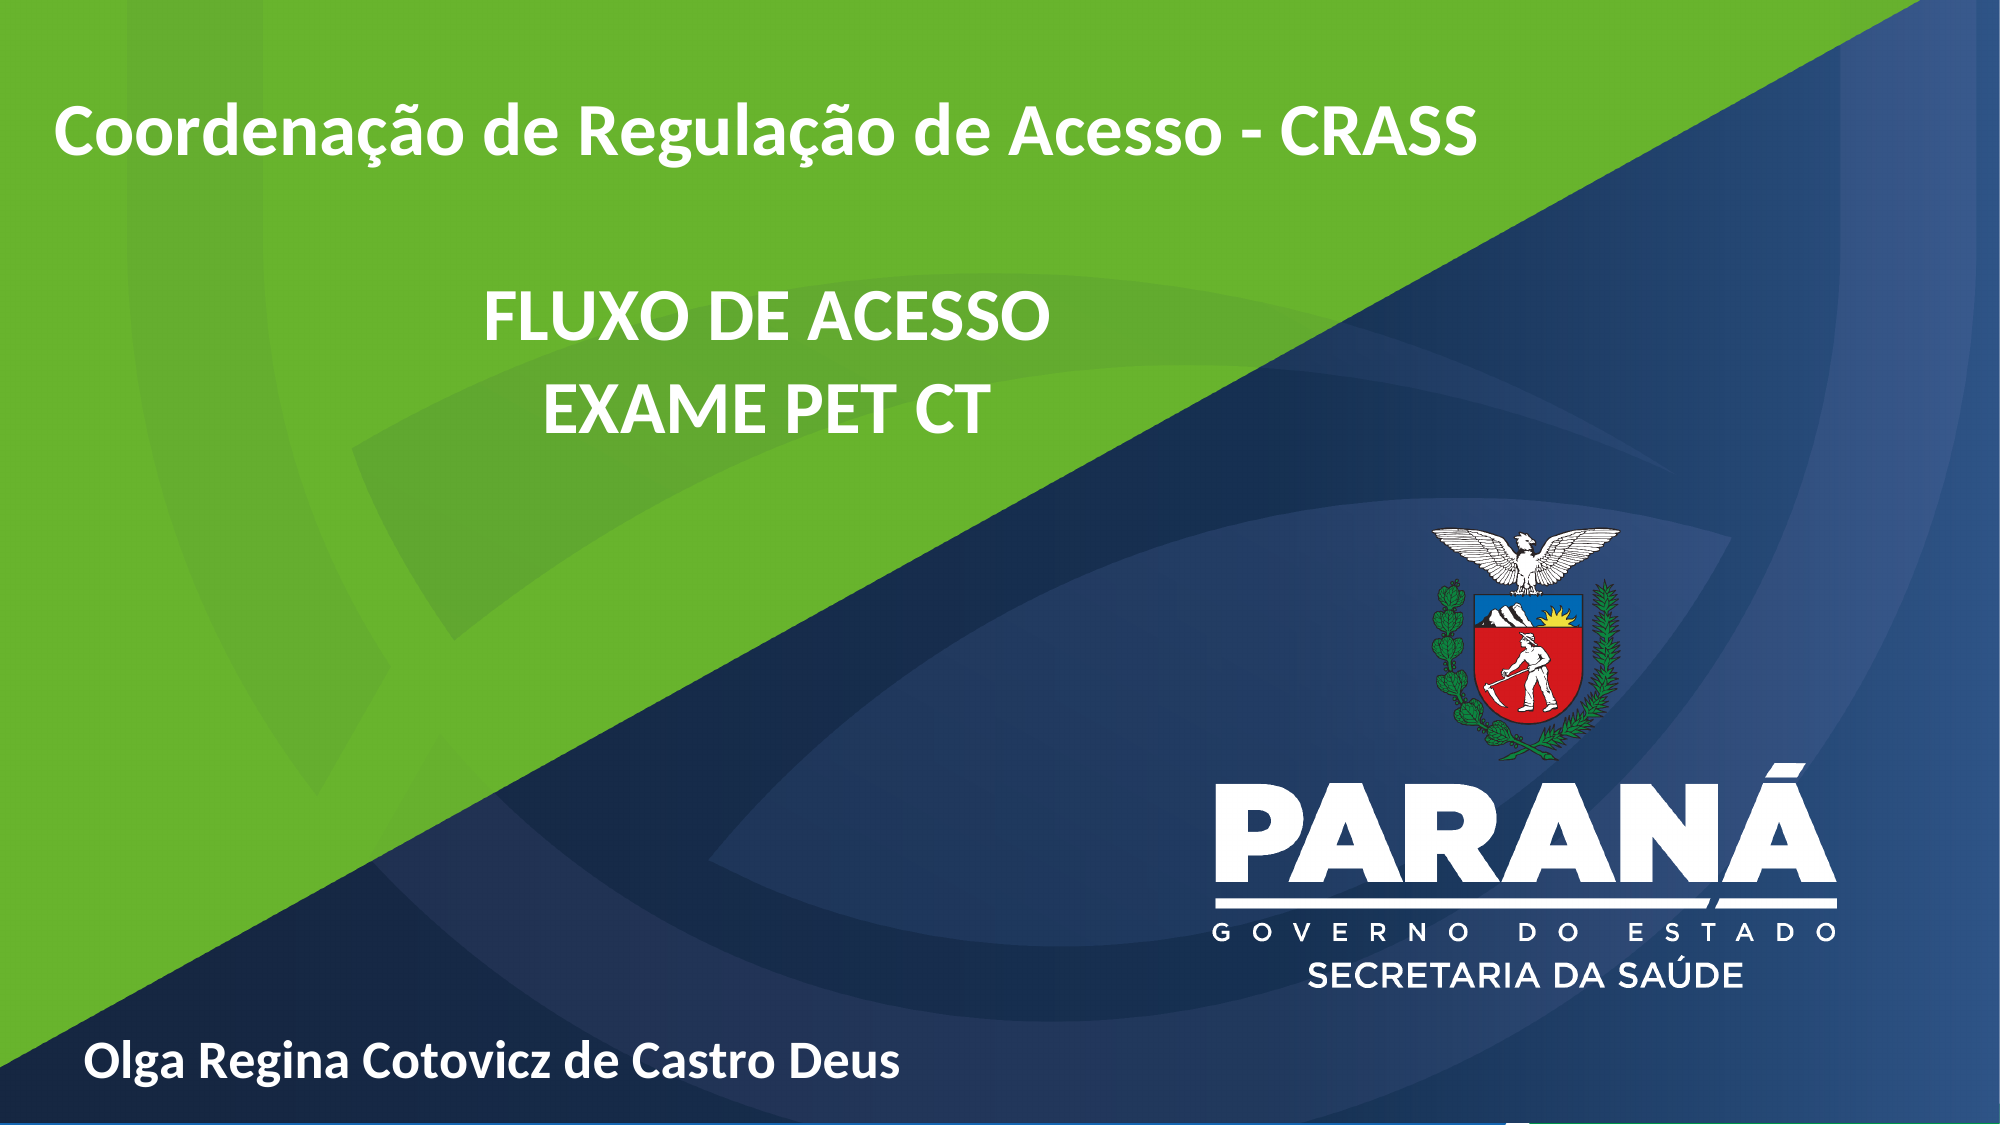

Coordenação de Regulação de Acesso - CRASS
FLUXO DE ACESSO
EXAME PET CT
Olga Regina Cotovicz de Castro Deus